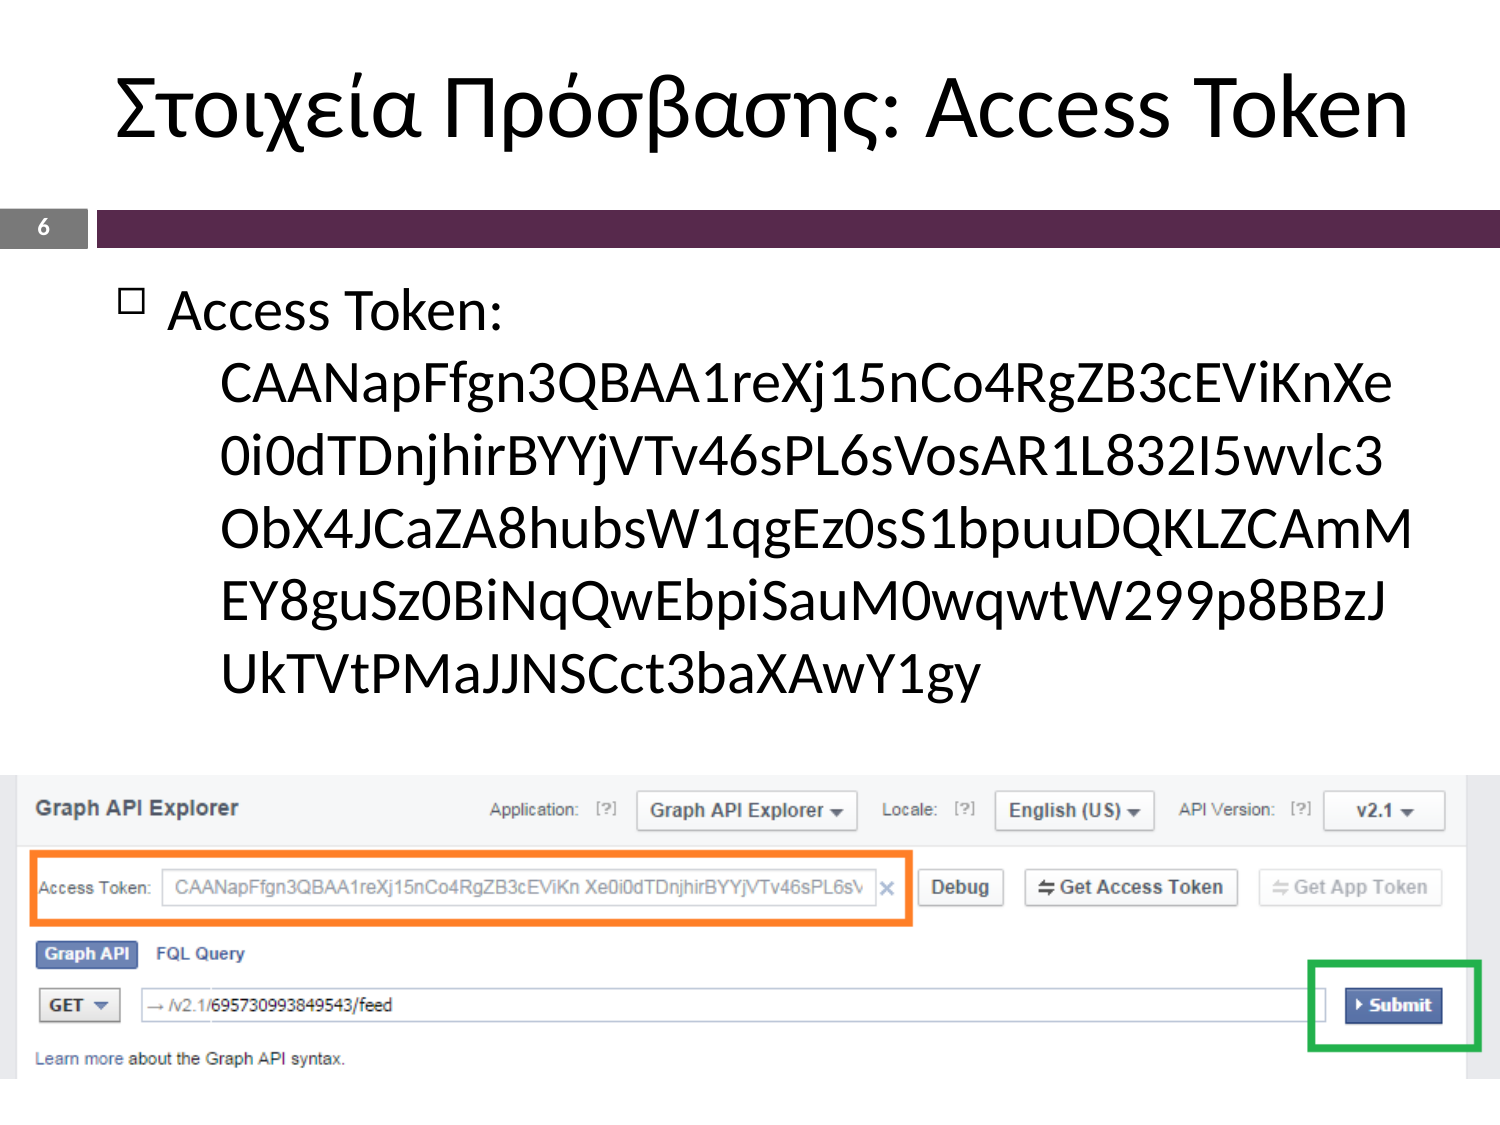

# Στοιχεία Πρόσβασης: Access Token
Access Token: CAANapFfgn3QBAA1reXj15nCo4RgZB3cEViKnXe0i0dTDnjhirBYYjVTv46sPL6sVosAR1L832I5wvlc3ObX4JCaZA8hubsW1qgEz0sS1bpuuDQKLZCAmMEY8guSz0BiNqQwEbpiSauM0wqwtW299p8BBzJUkTVtPMaJJNSCct3baXAwY1gy